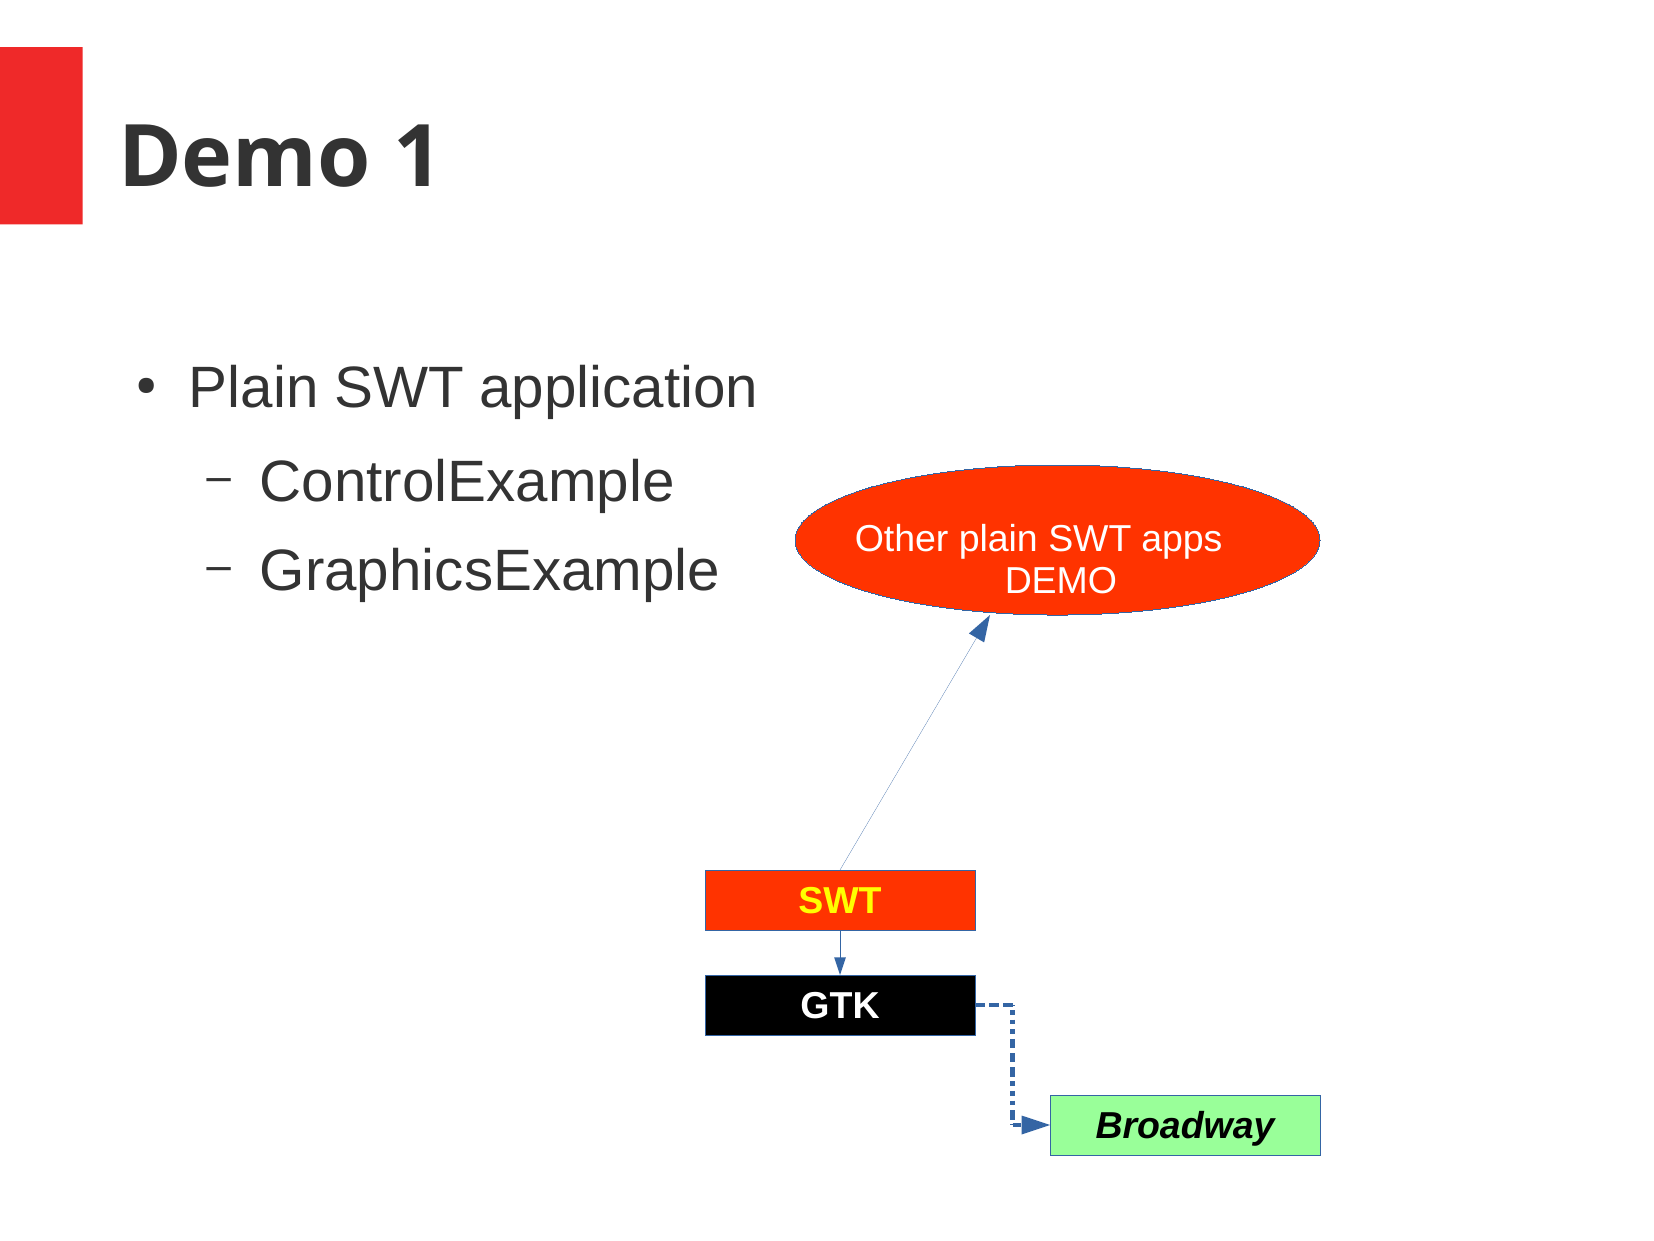

# Demo 1
Plain SWT application
ControlExample
GraphicsExample
Other plain SWT apps
		DEMO
SWT
GTK
Broadway